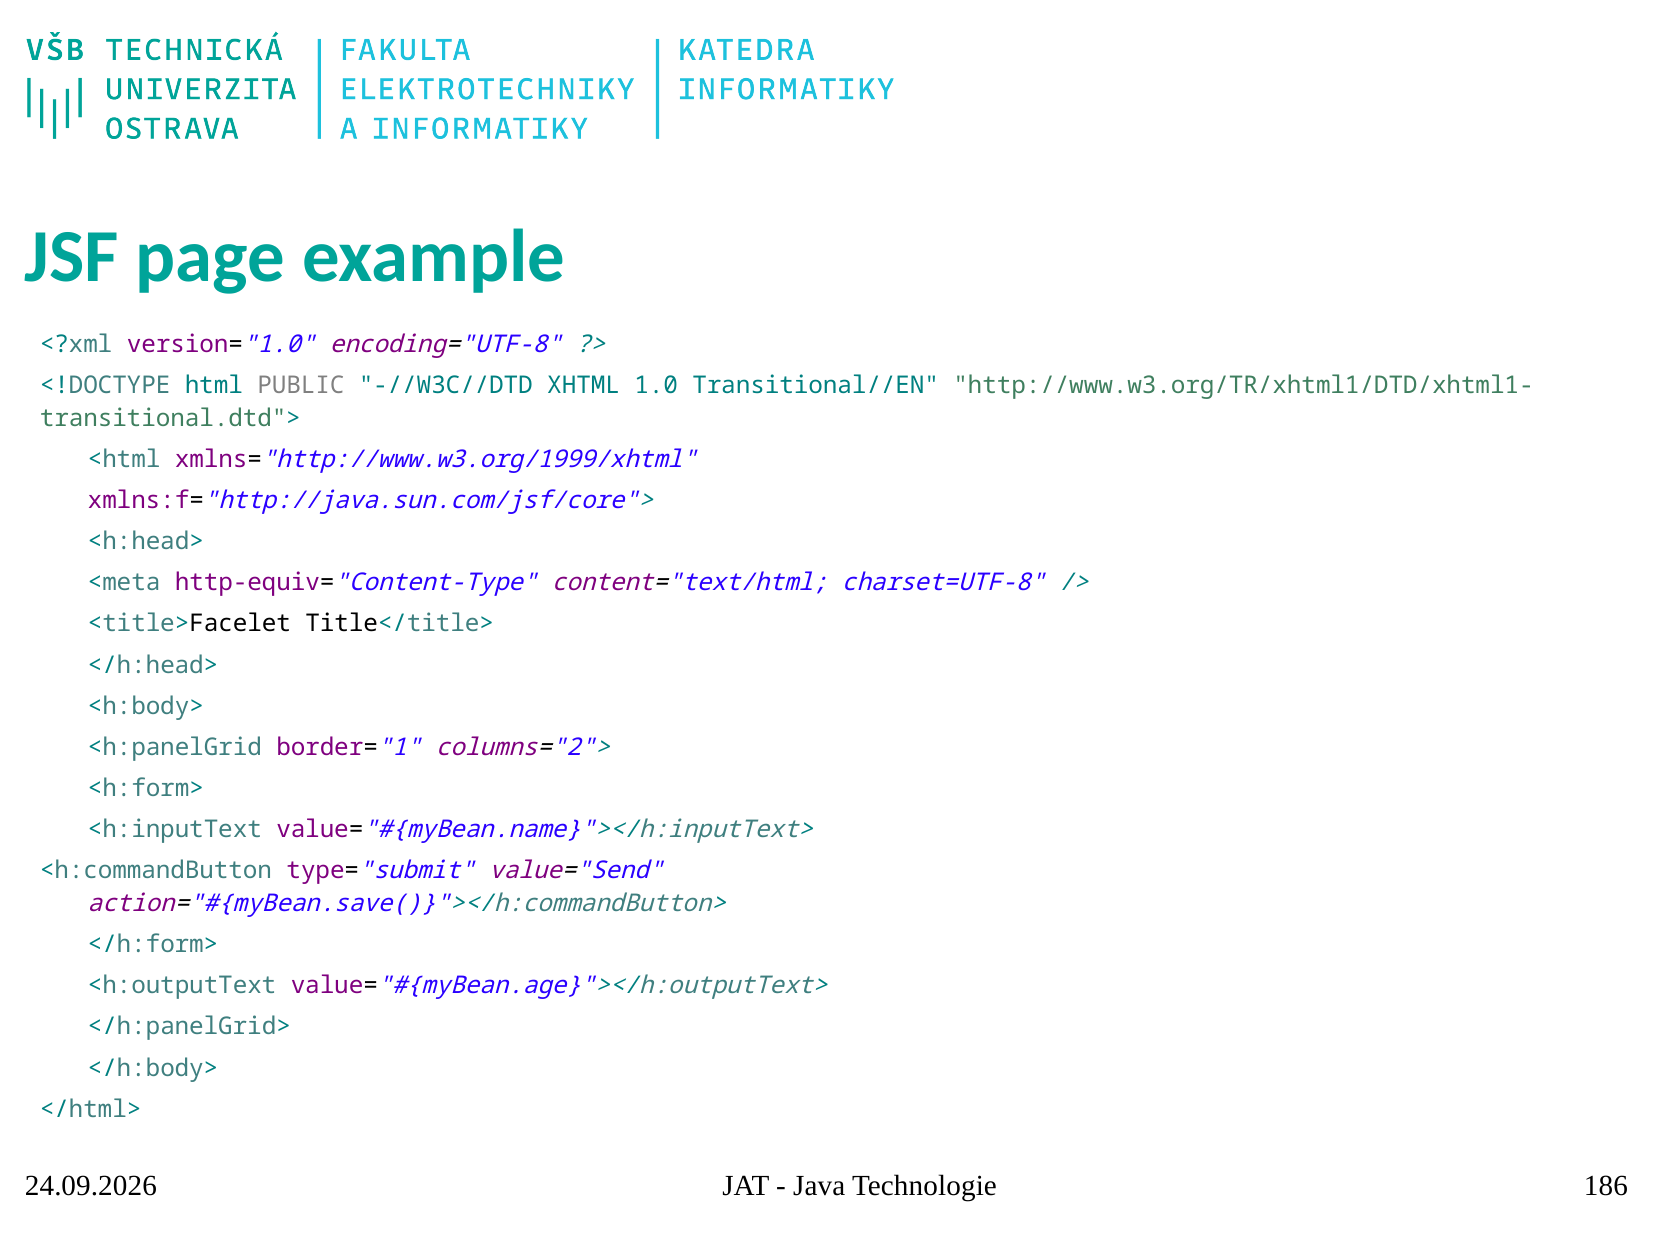

JSF page example
# <?xml version="1.0" encoding="UTF-8" ?>
<!DOCTYPE html PUBLIC "-//W3C//DTD XHTML 1.0 Transitional//EN" "http://www.w3.org/TR/xhtml1/DTD/xhtml1-transitional.dtd">
	<html xmlns="http://www.w3.org/1999/xhtml"
		xmlns:f="http://java.sun.com/jsf/core">
		<h:head>
			<meta http-equiv="Content-Type" content="text/html; charset=UTF-8" />
			<title>Facelet Title</title>
		</h:head>
		<h:body>
			<h:panelGrid border="1" columns="2">
				<h:form>
					<h:inputText value="#{myBean.name}"></h:inputText>
<h:commandButton type="submit" value="Send"
							action="#{myBean.save()}"></h:commandButton>
				</h:form>
				<h:outputText value="#{myBean.age}"></h:outputText>
			</h:panelGrid>
		</h:body>
</html>
JAT - Java Technologie
186